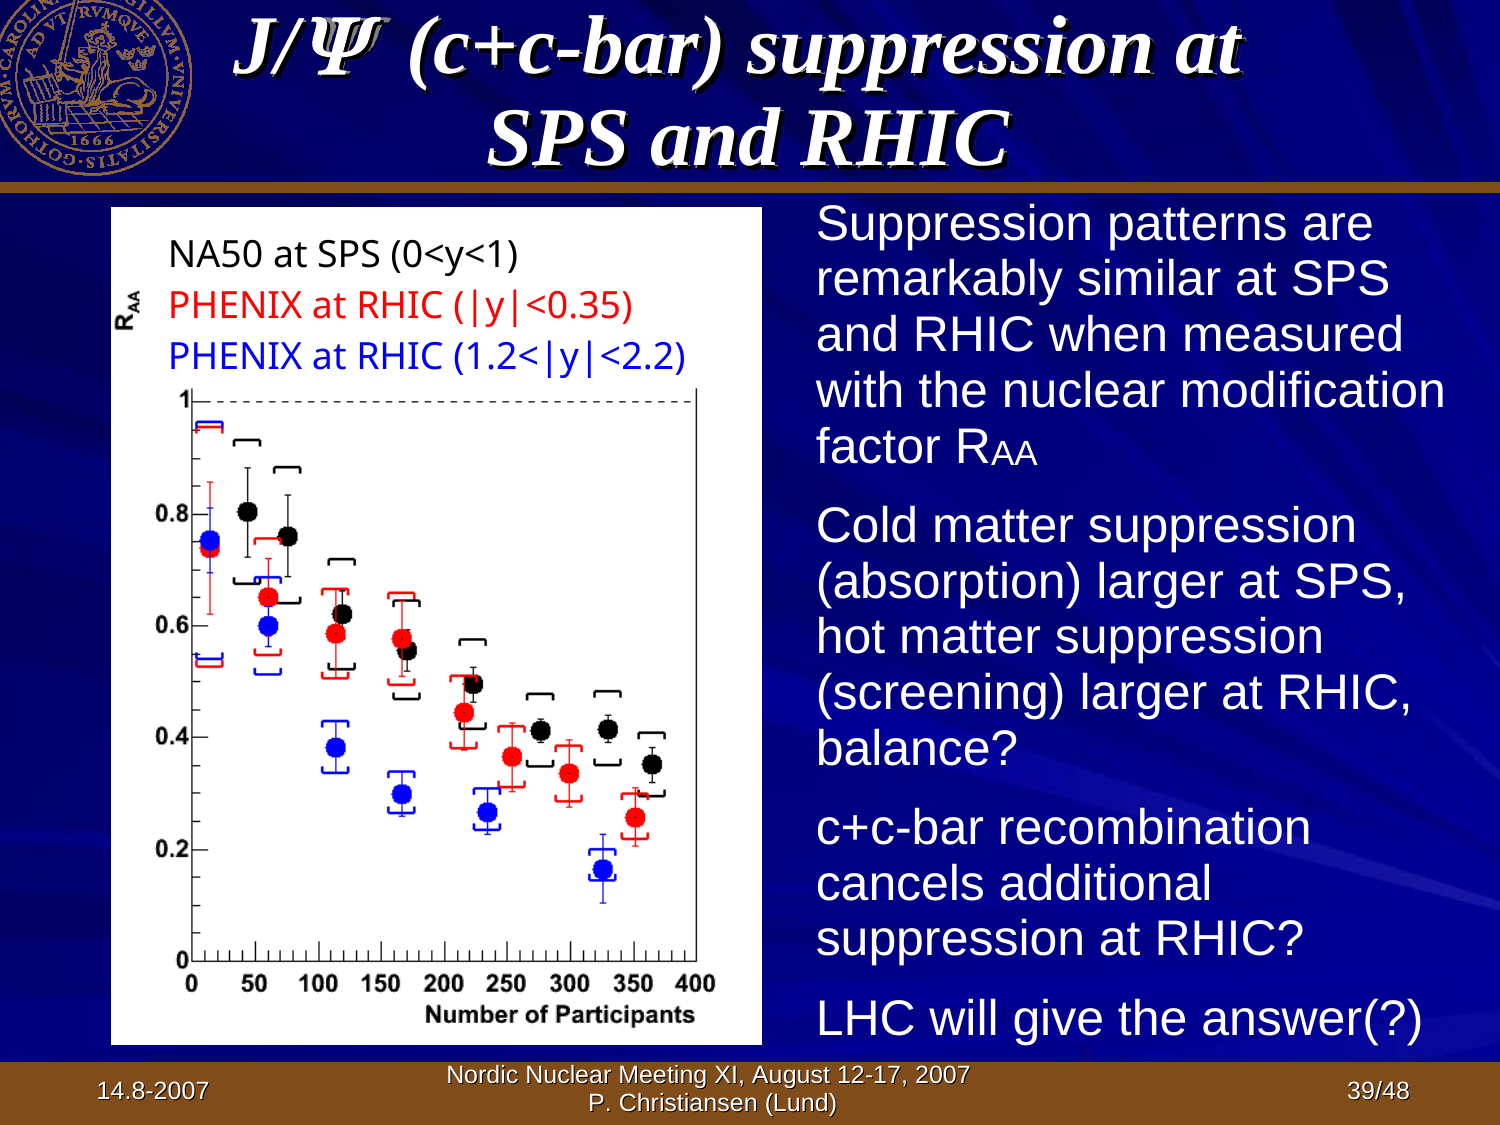

# J/ (c+c-bar) suppression at SPS and RHIC
Suppression patterns are remarkably similar at SPS and RHIC when measured with the nuclear modification factor RAA
Cold matter suppression (absorption) larger at SPS, hot matter suppression (screening) larger at RHIC, balance?
c+c-bar recombination cancels additional suppression at RHIC?
LHC will give the answer(?)
NA50 at SPS (0<y<1)
PHENIX at RHIC (|y|<0.35)
PHENIX at RHIC (1.2<|y|<2.2)
39